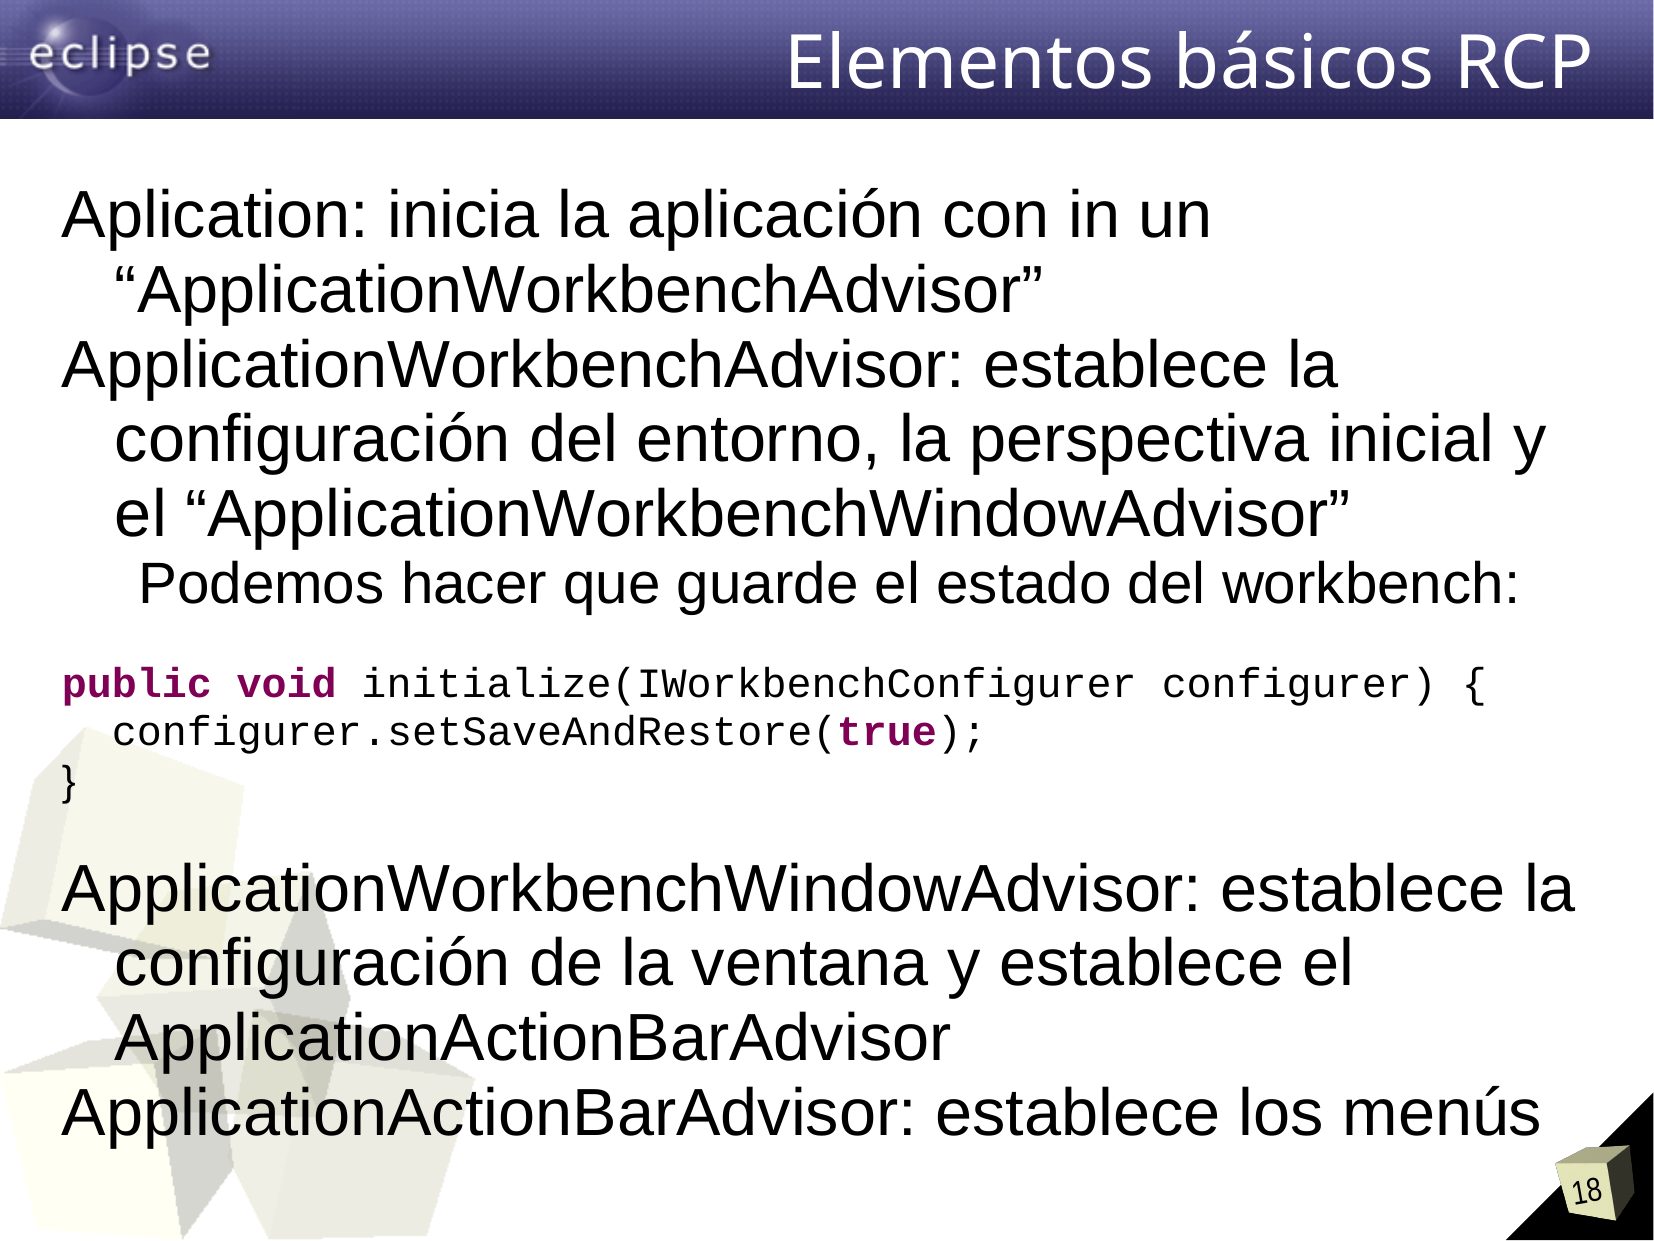

# Elementos básicos RCP
Aplication: inicia la aplicación con in un “ApplicationWorkbenchAdvisor”
ApplicationWorkbenchAdvisor: establece la configuración del entorno, la perspectiva inicial y el “ApplicationWorkbenchWindowAdvisor”
Podemos hacer que guarde el estado del workbench:
public void initialize(IWorkbenchConfigurer configurer) {
 configurer.setSaveAndRestore(true);
}
ApplicationWorkbenchWindowAdvisor: establece la configuración de la ventana y establece el ApplicationActionBarAdvisor
ApplicationActionBarAdvisor: establece los menús